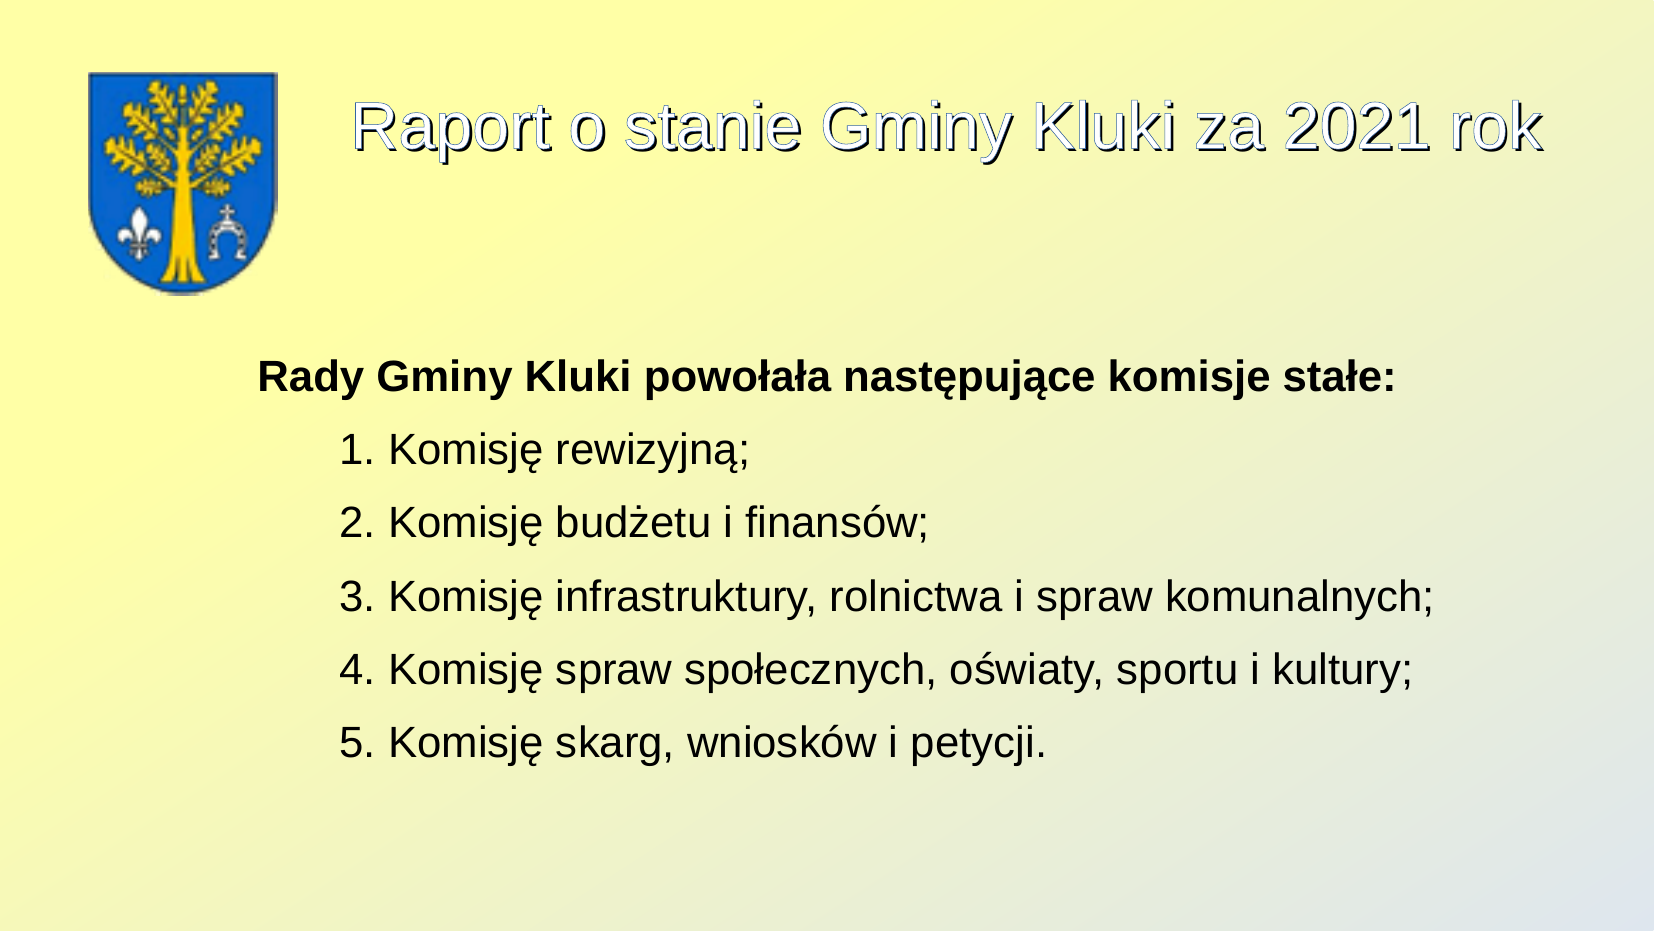

# Raport o stanie Gminy Kluki za 2021 rok
Rady Gminy Kluki powołała następujące komisje stałe:
		1. Komisję rewizyjną;
		2. Komisję budżetu i finansów;
		3. Komisję infrastruktury, rolnictwa i spraw komunalnych;
		4. Komisję spraw społecznych, oświaty, sportu i kultury;
		5. Komisję skarg, wniosków i petycji.
9 czerwca 2022
19